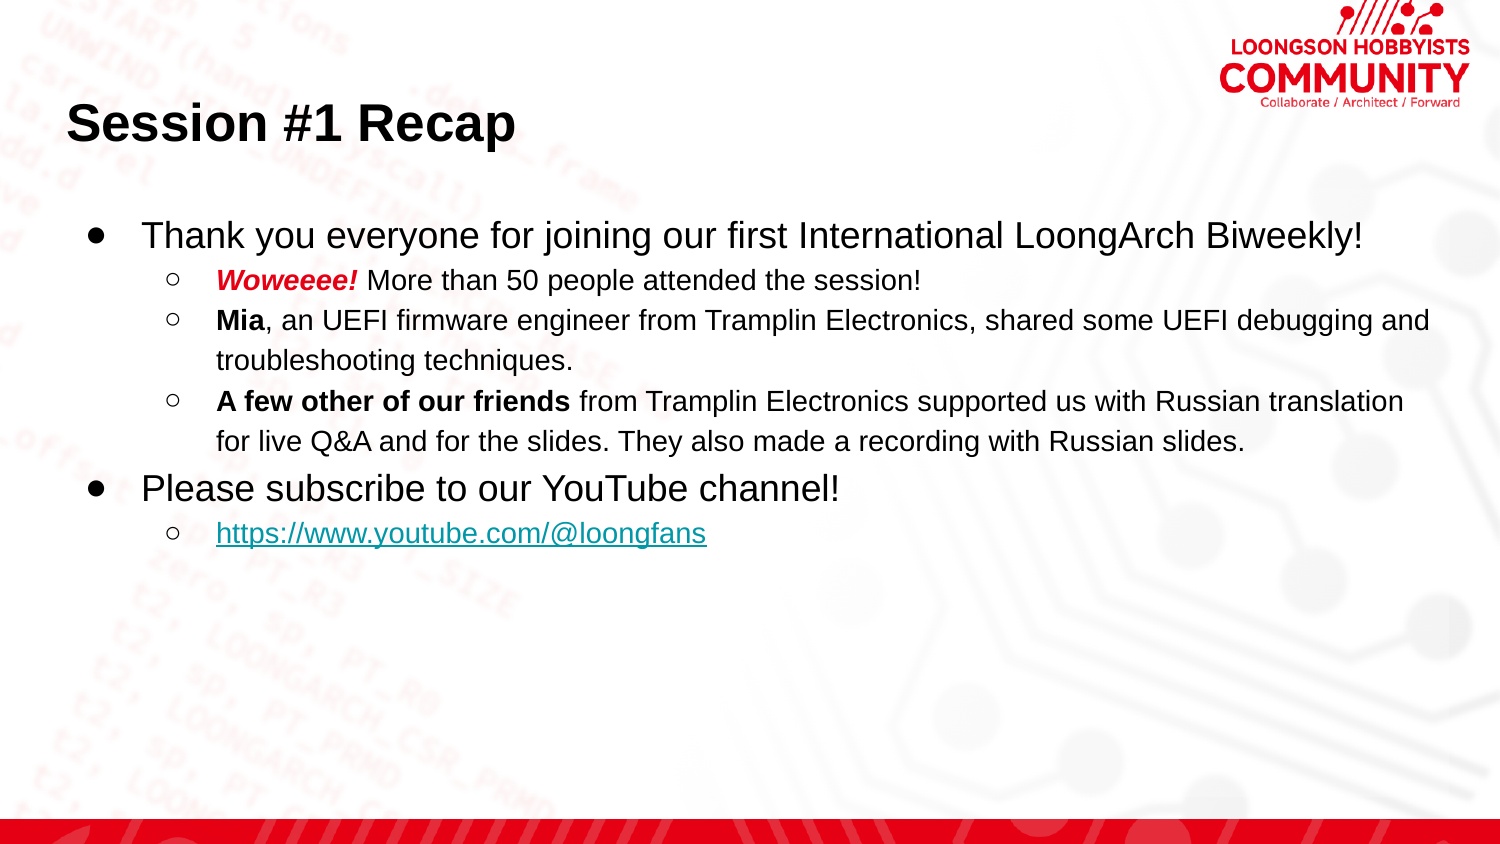

# Session #1 Recap
Thank you everyone for joining our first International LoongArch Biweekly!
Woweeee! More than 50 people attended the session!
Mia, an UEFI firmware engineer from Tramplin Electronics, shared some UEFI debugging and troubleshooting techniques.
A few other of our friends from Tramplin Electronics supported us with Russian translation for live Q&A and for the slides. They also made a recording with Russian slides.
Please subscribe to our YouTube channel!
https://www.youtube.com/@loongfans